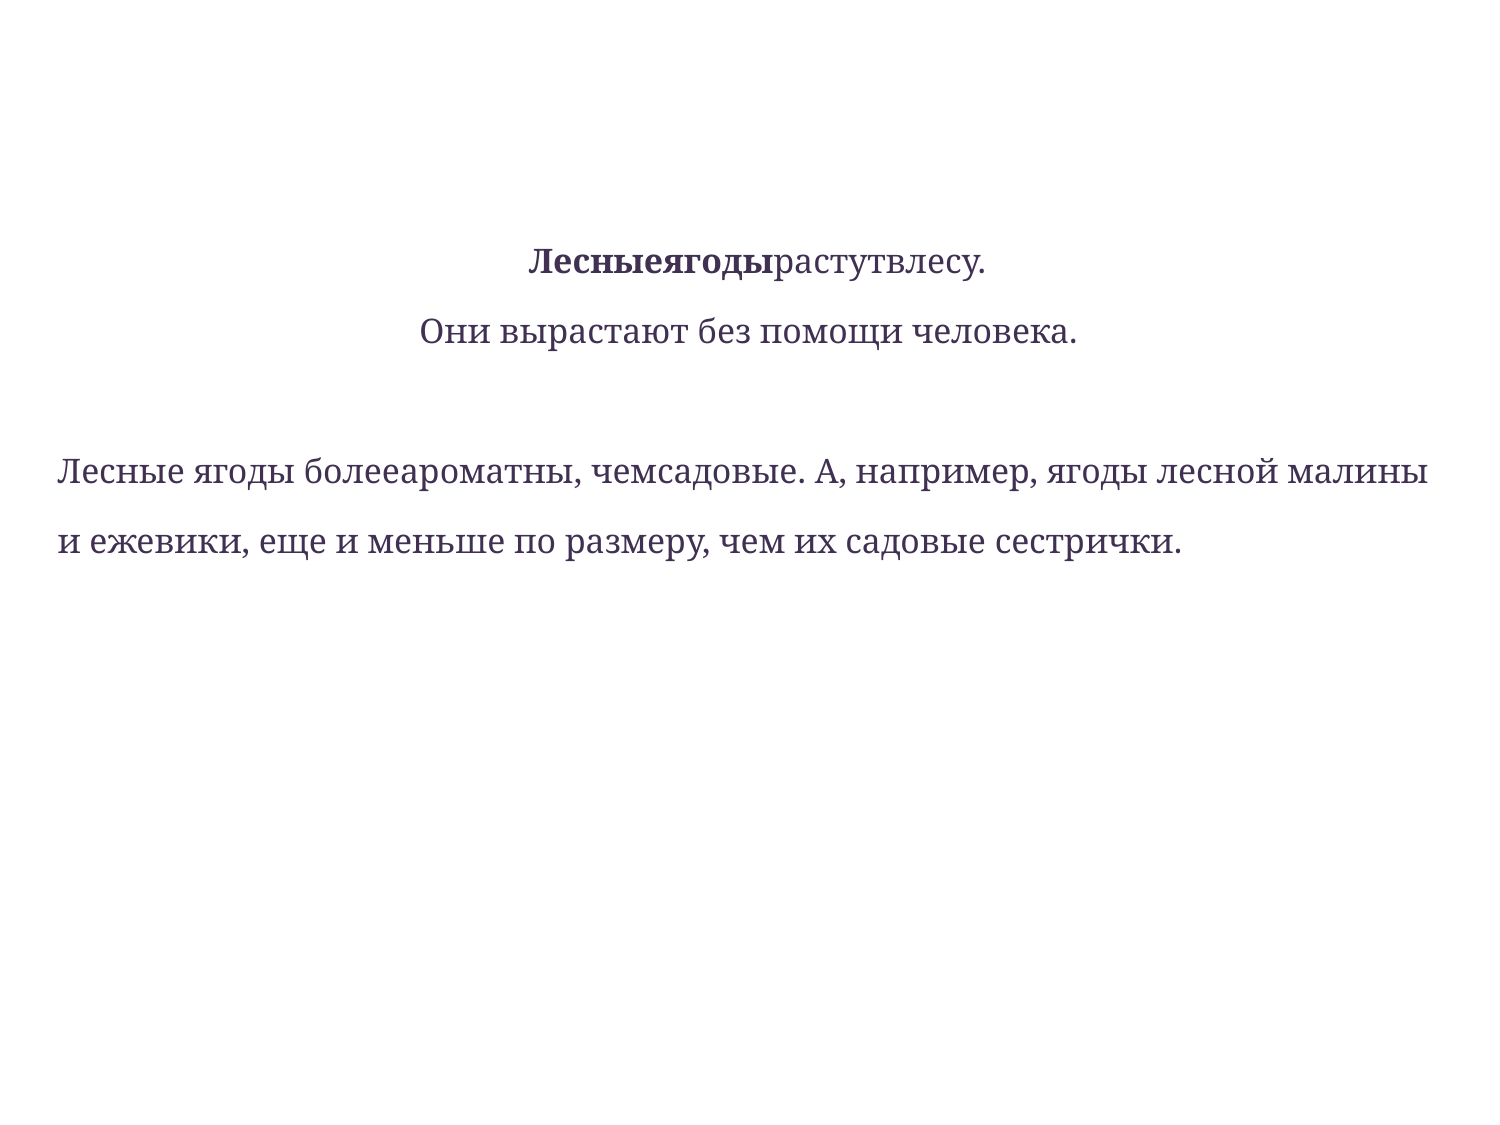

Лесныеягодырастутвлесу.
Они вырастают без помощи человека.
Лесные ягоды болееароматны, чемсадовые. А, например, ягоды лесной малины и ежевики, еще и меньше по размеру, чем их садовые сестрички.